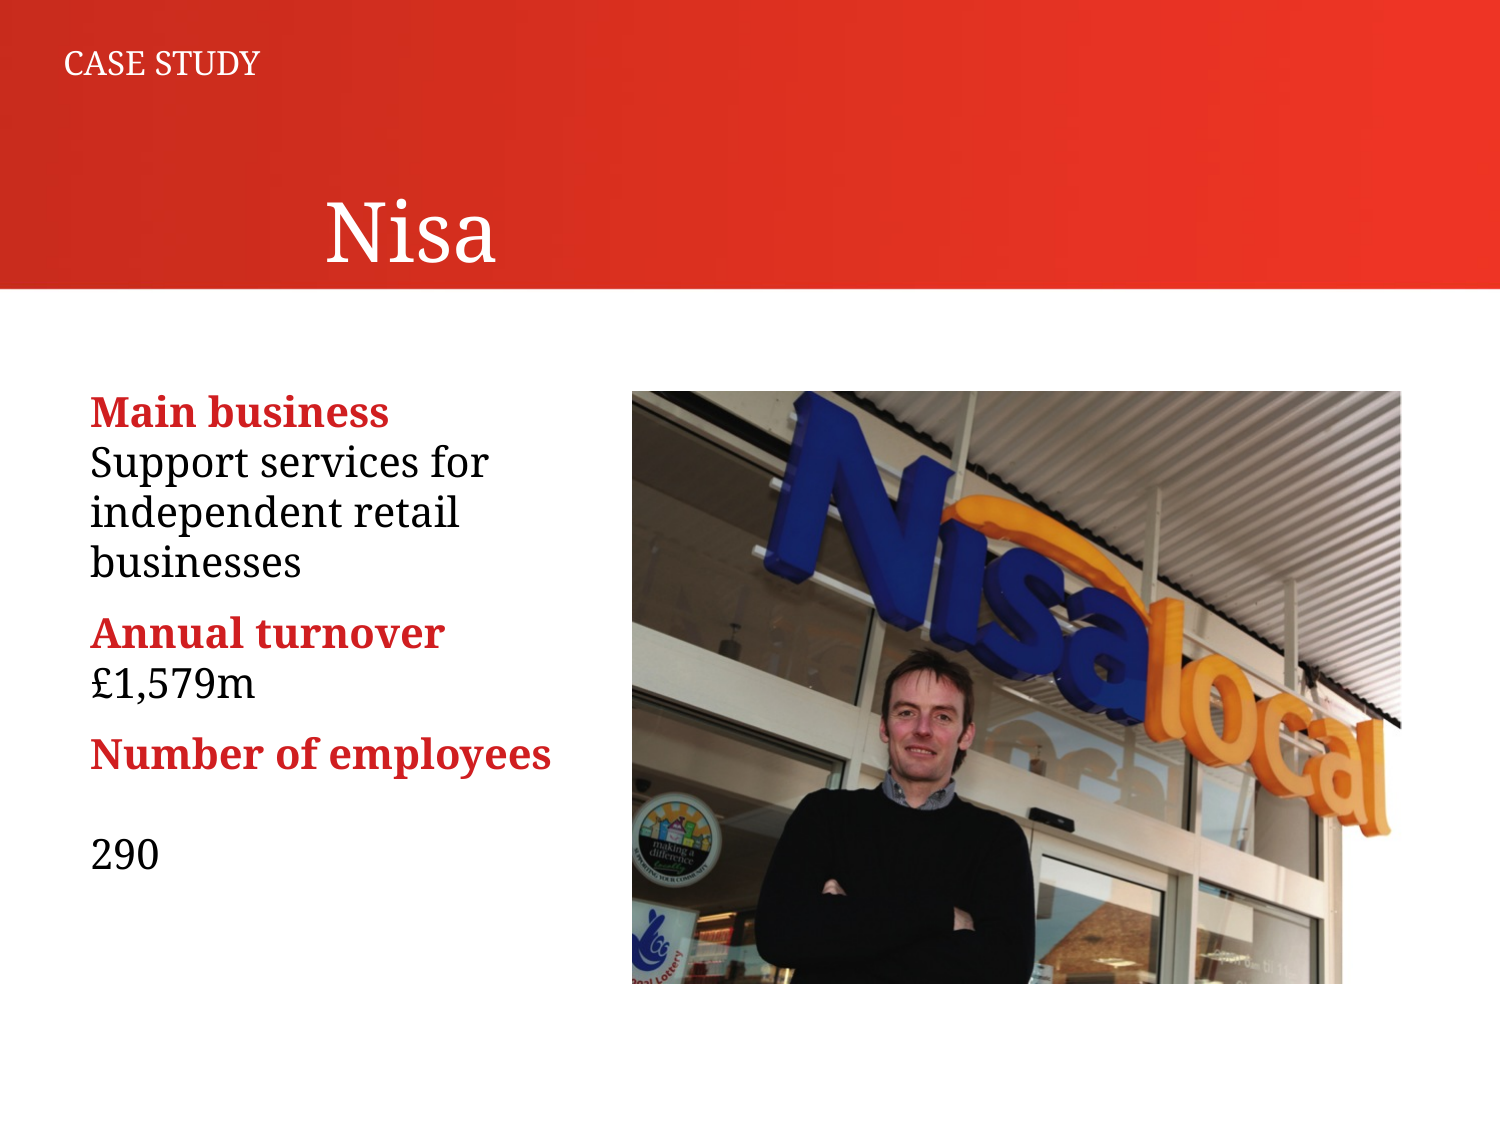

CASE STUDY
# Nisa
Main business
Support services for independent retail businesses
Annual turnover
£1,579m
Number of employees
290